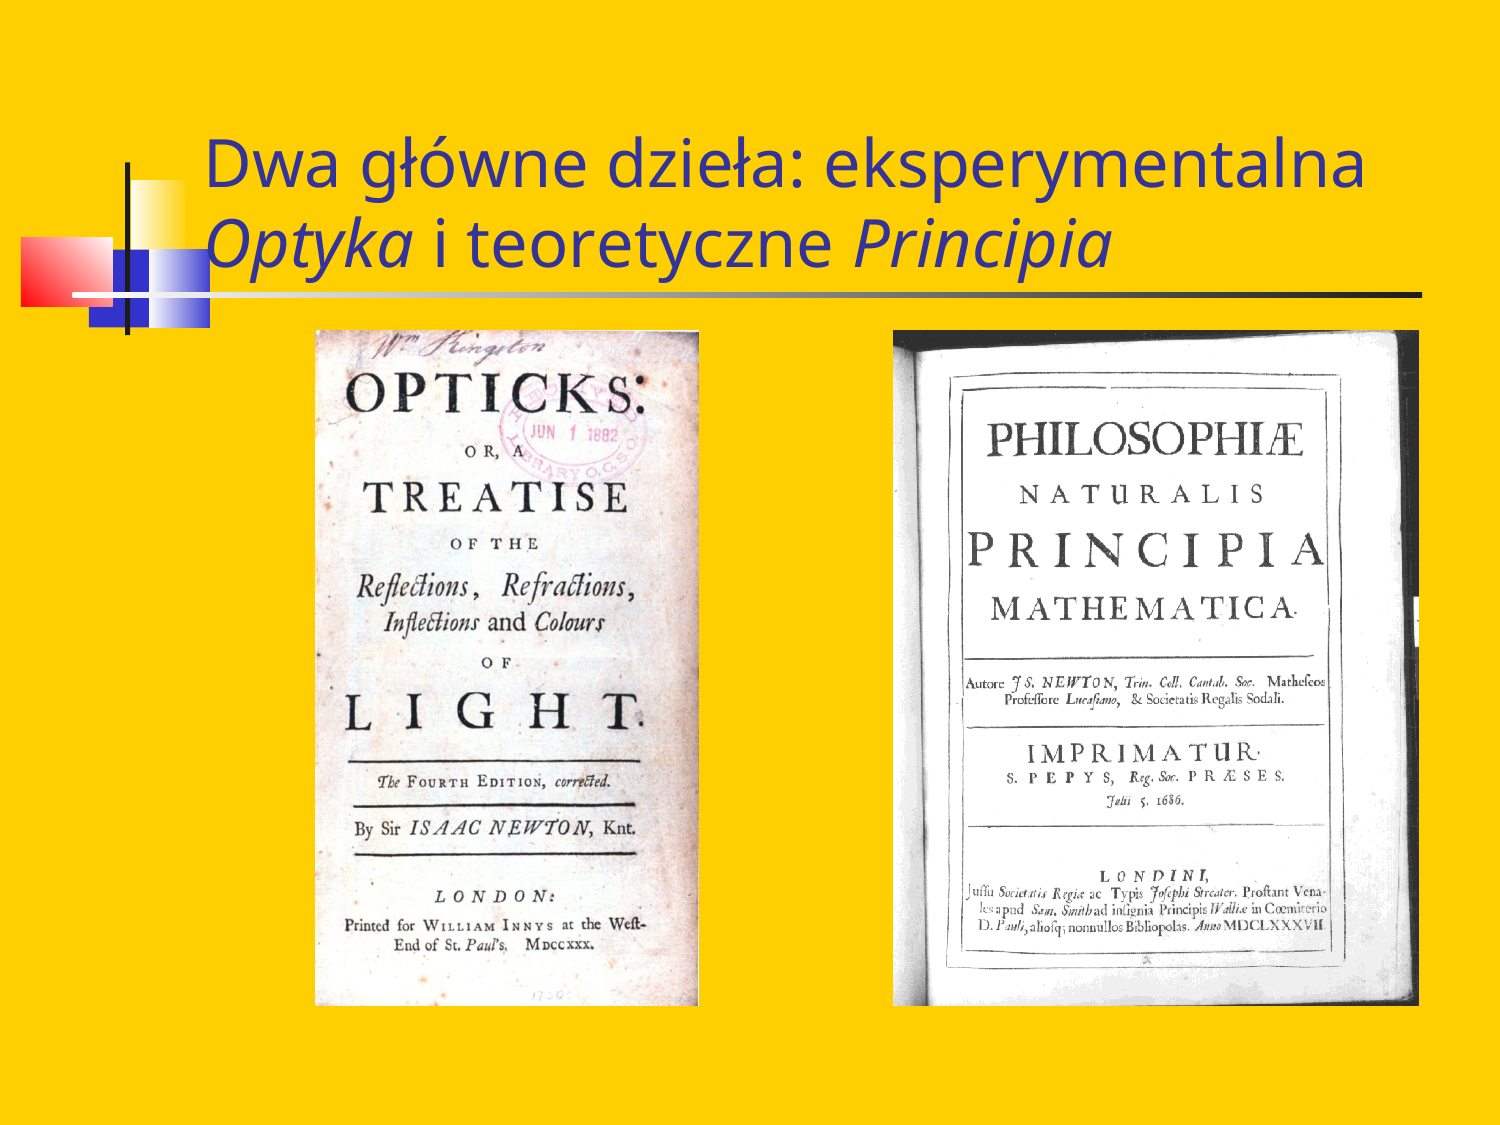

# Dwa główne dzieła: eksperymentalna Optyka i teoretyczne Principia